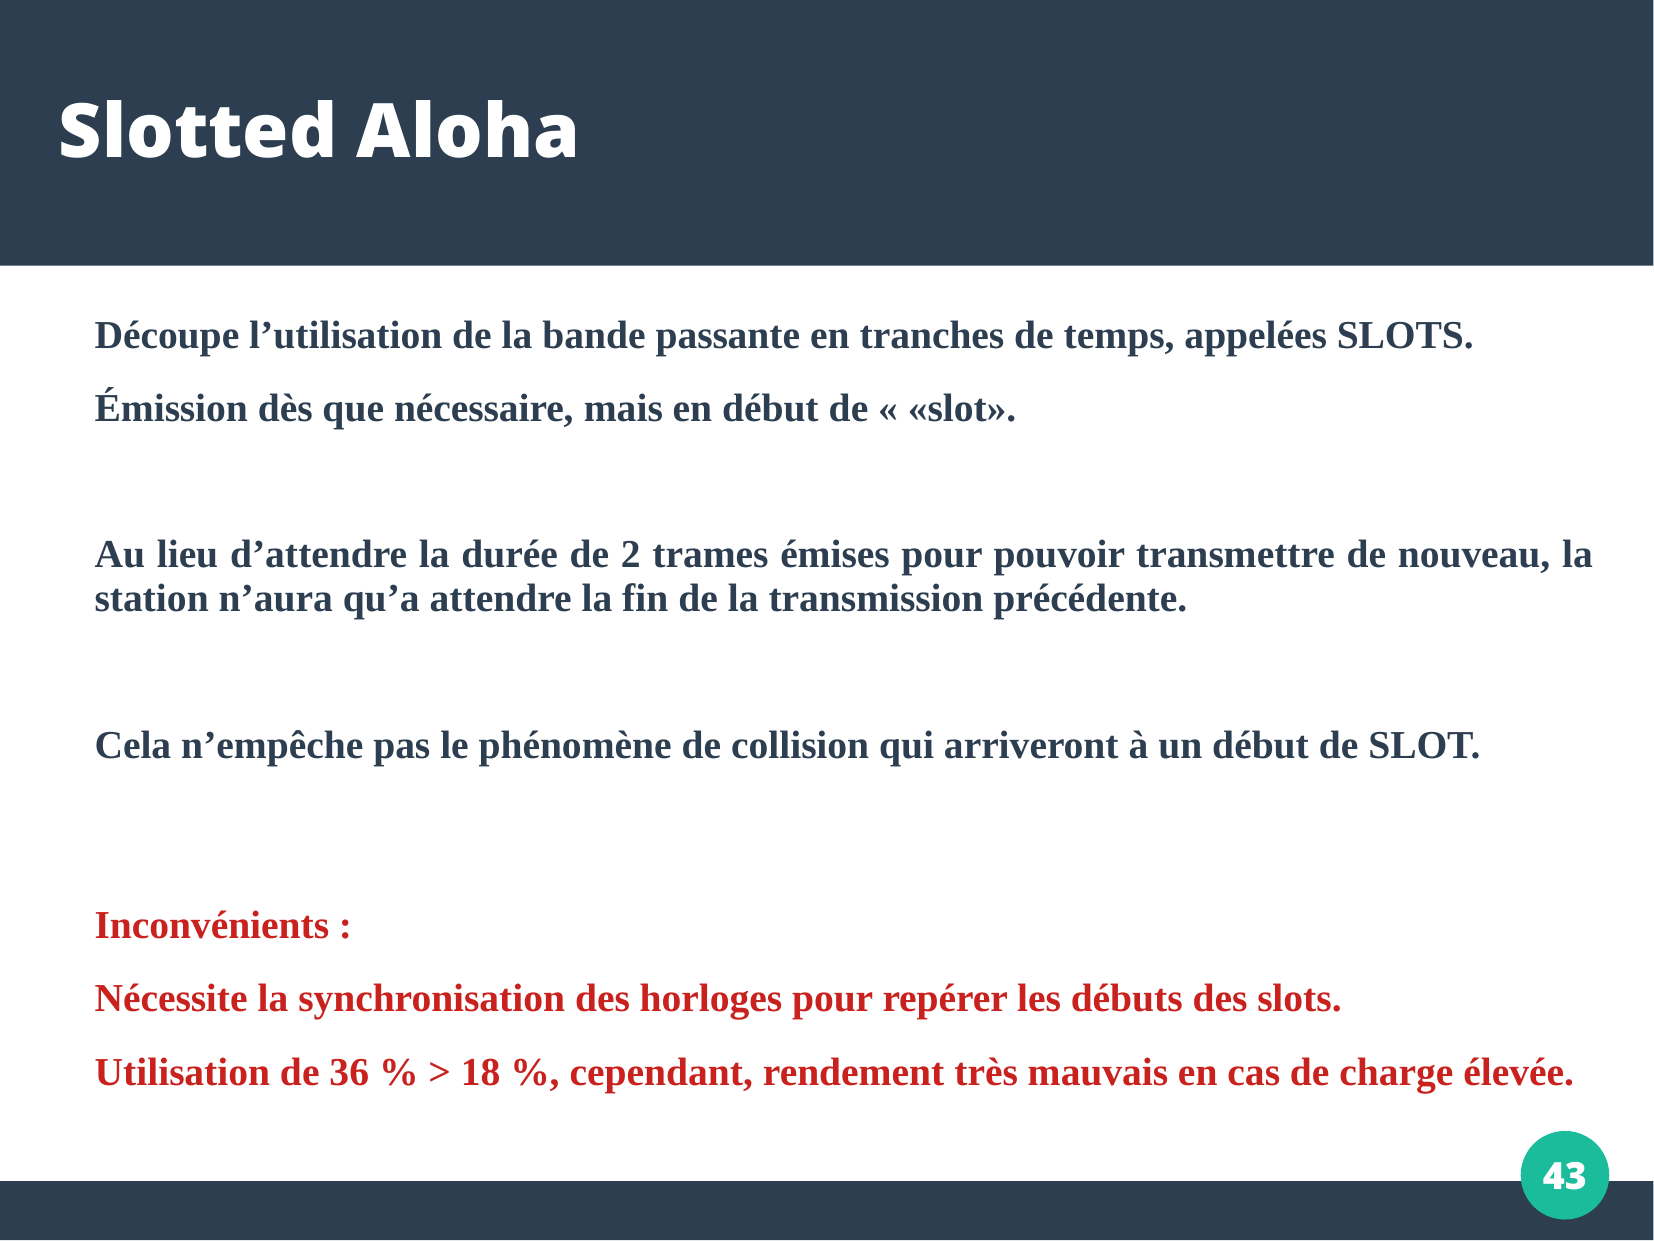

# Slotted Aloha
Découpe l’utilisation de la bande passante en tranches de temps, appelées SLOTS.
Émission dès que nécessaire, mais en début de « «slot».
Au lieu d’attendre la durée de 2 trames émises pour pouvoir transmettre de nouveau, la station n’aura qu’a attendre la fin de la transmission précédente.
Cela n’empêche pas le phénomène de collision qui arriveront à un début de SLOT.
Inconvénients :
Nécessite la synchronisation des horloges pour repérer les débuts des slots.
Utilisation de 36 % > 18 %, cependant, rendement très mauvais en cas de charge élevée.
43